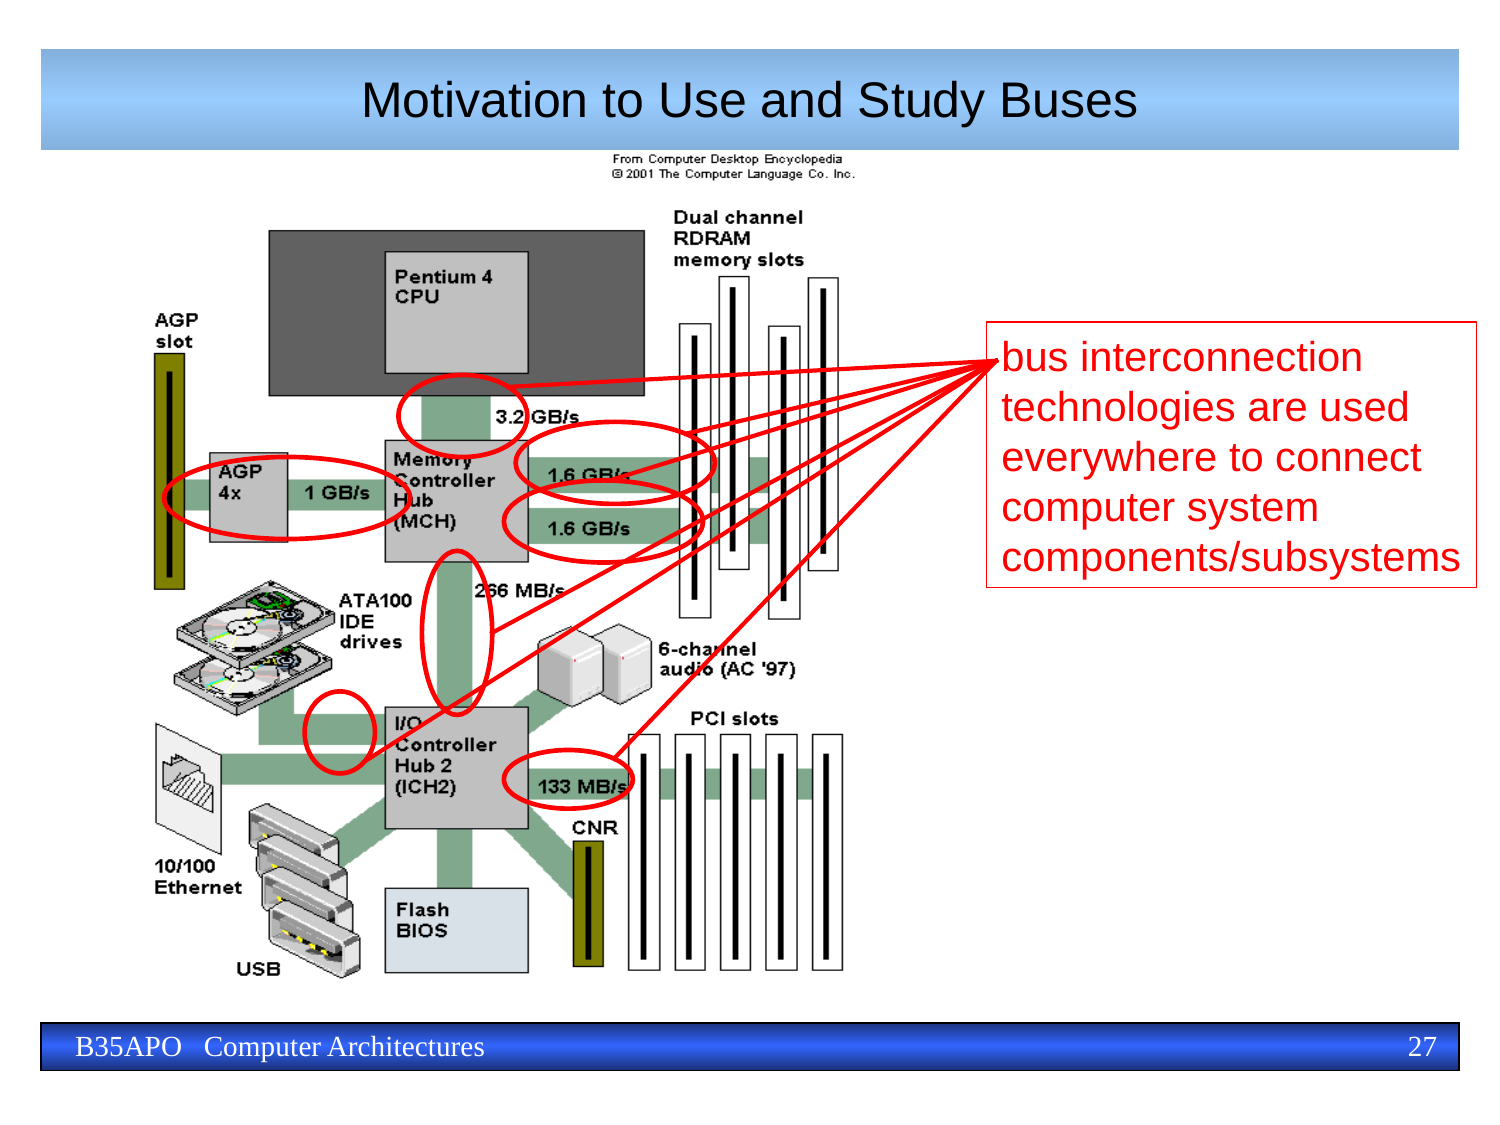

# Motivation to Use and Study Buses
bus interconnection
technologies are used
everywhere to connect
computer system
components/subsystems
B35APO Computer Architectures
27